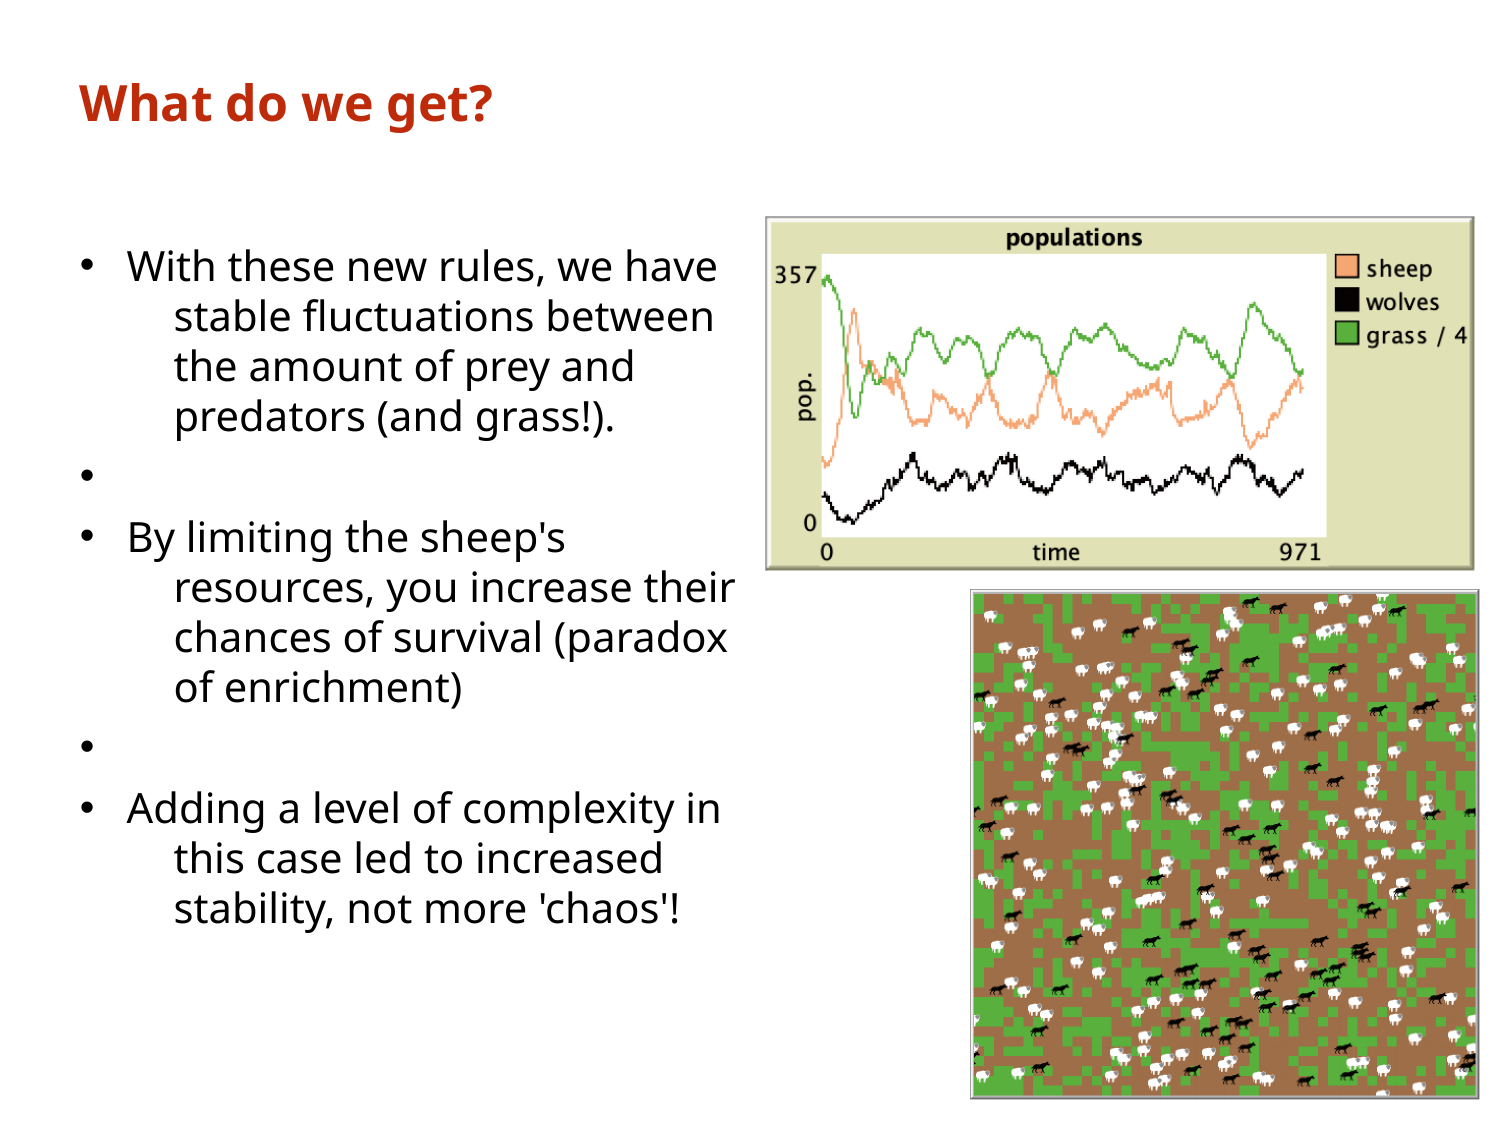

# What do we get?
With these new rules, we have stable fluctuations between the amount of prey and predators (and grass!).
By limiting the sheep's resources, you increase their chances of survival (paradox of enrichment)
Adding a level of complexity in this case led to increased stability, not more 'chaos'!